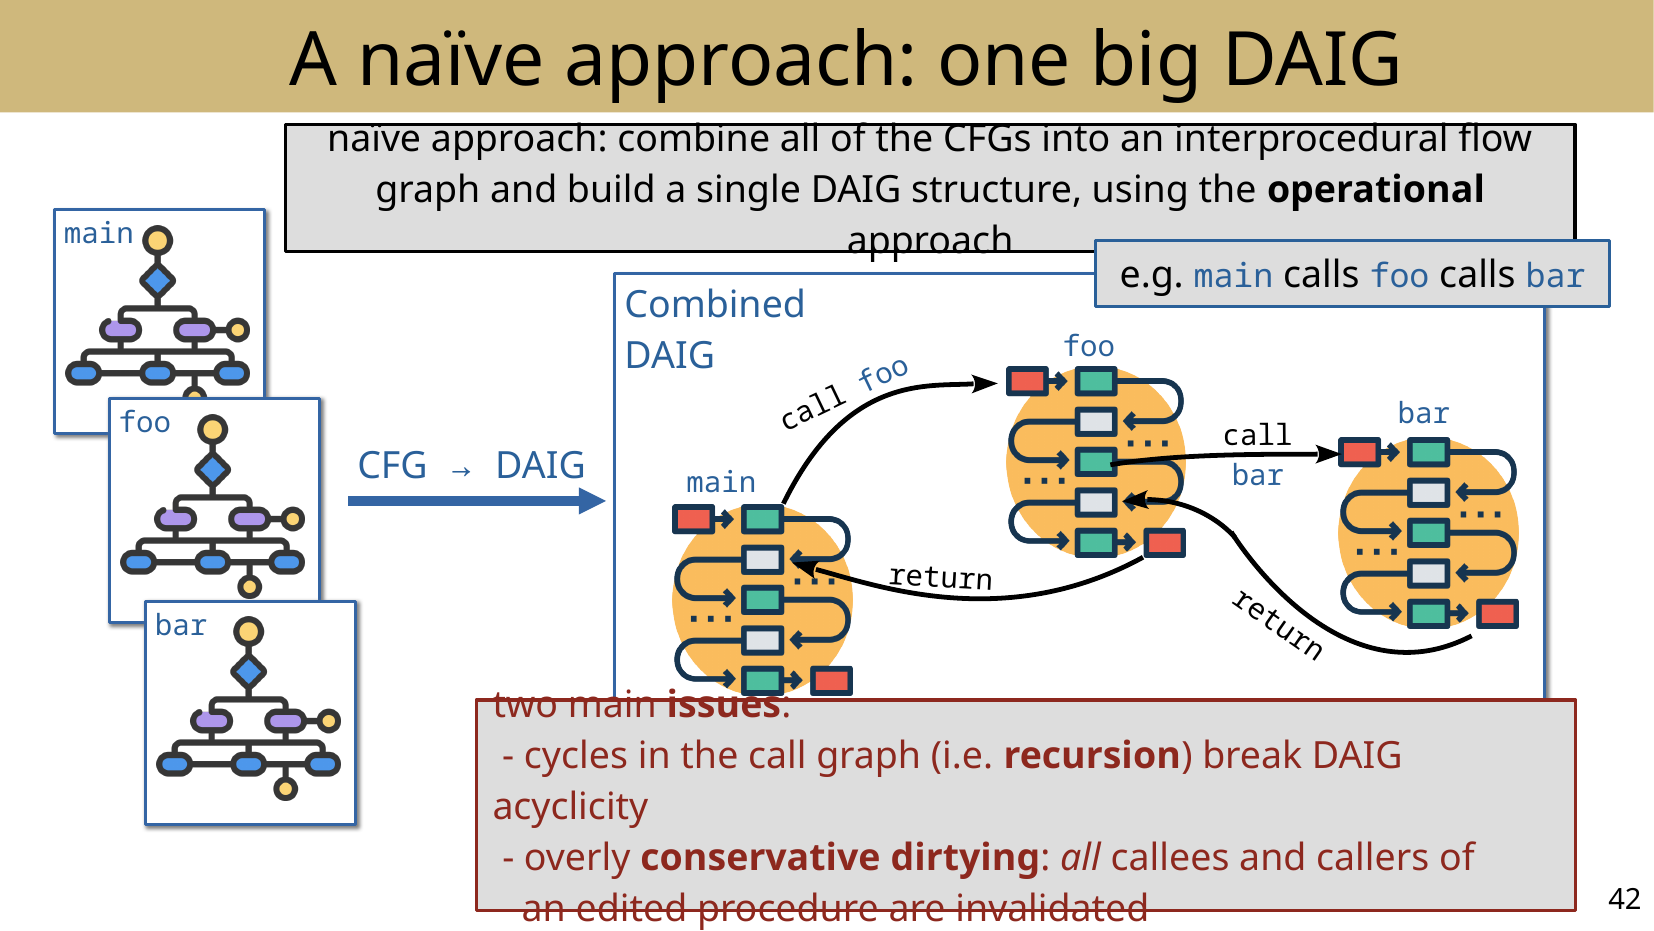

# A naïve approach: one big DAIG
naïve approach: combine all of the CFGs into an interprocedural flow graph and build a single DAIG structure, using the operational approach
main
e.g. main calls foo calls bar
Combined DAIG
foo
call foo
return
call bar
return
bar
foo
CFG → DAIG
main
bar
two main issues:
 - cycles in the call graph (i.e. recursion) break DAIG acyclicity
 - overly conservative dirtying: all callees and callers of
 an edited procedure are invalidated